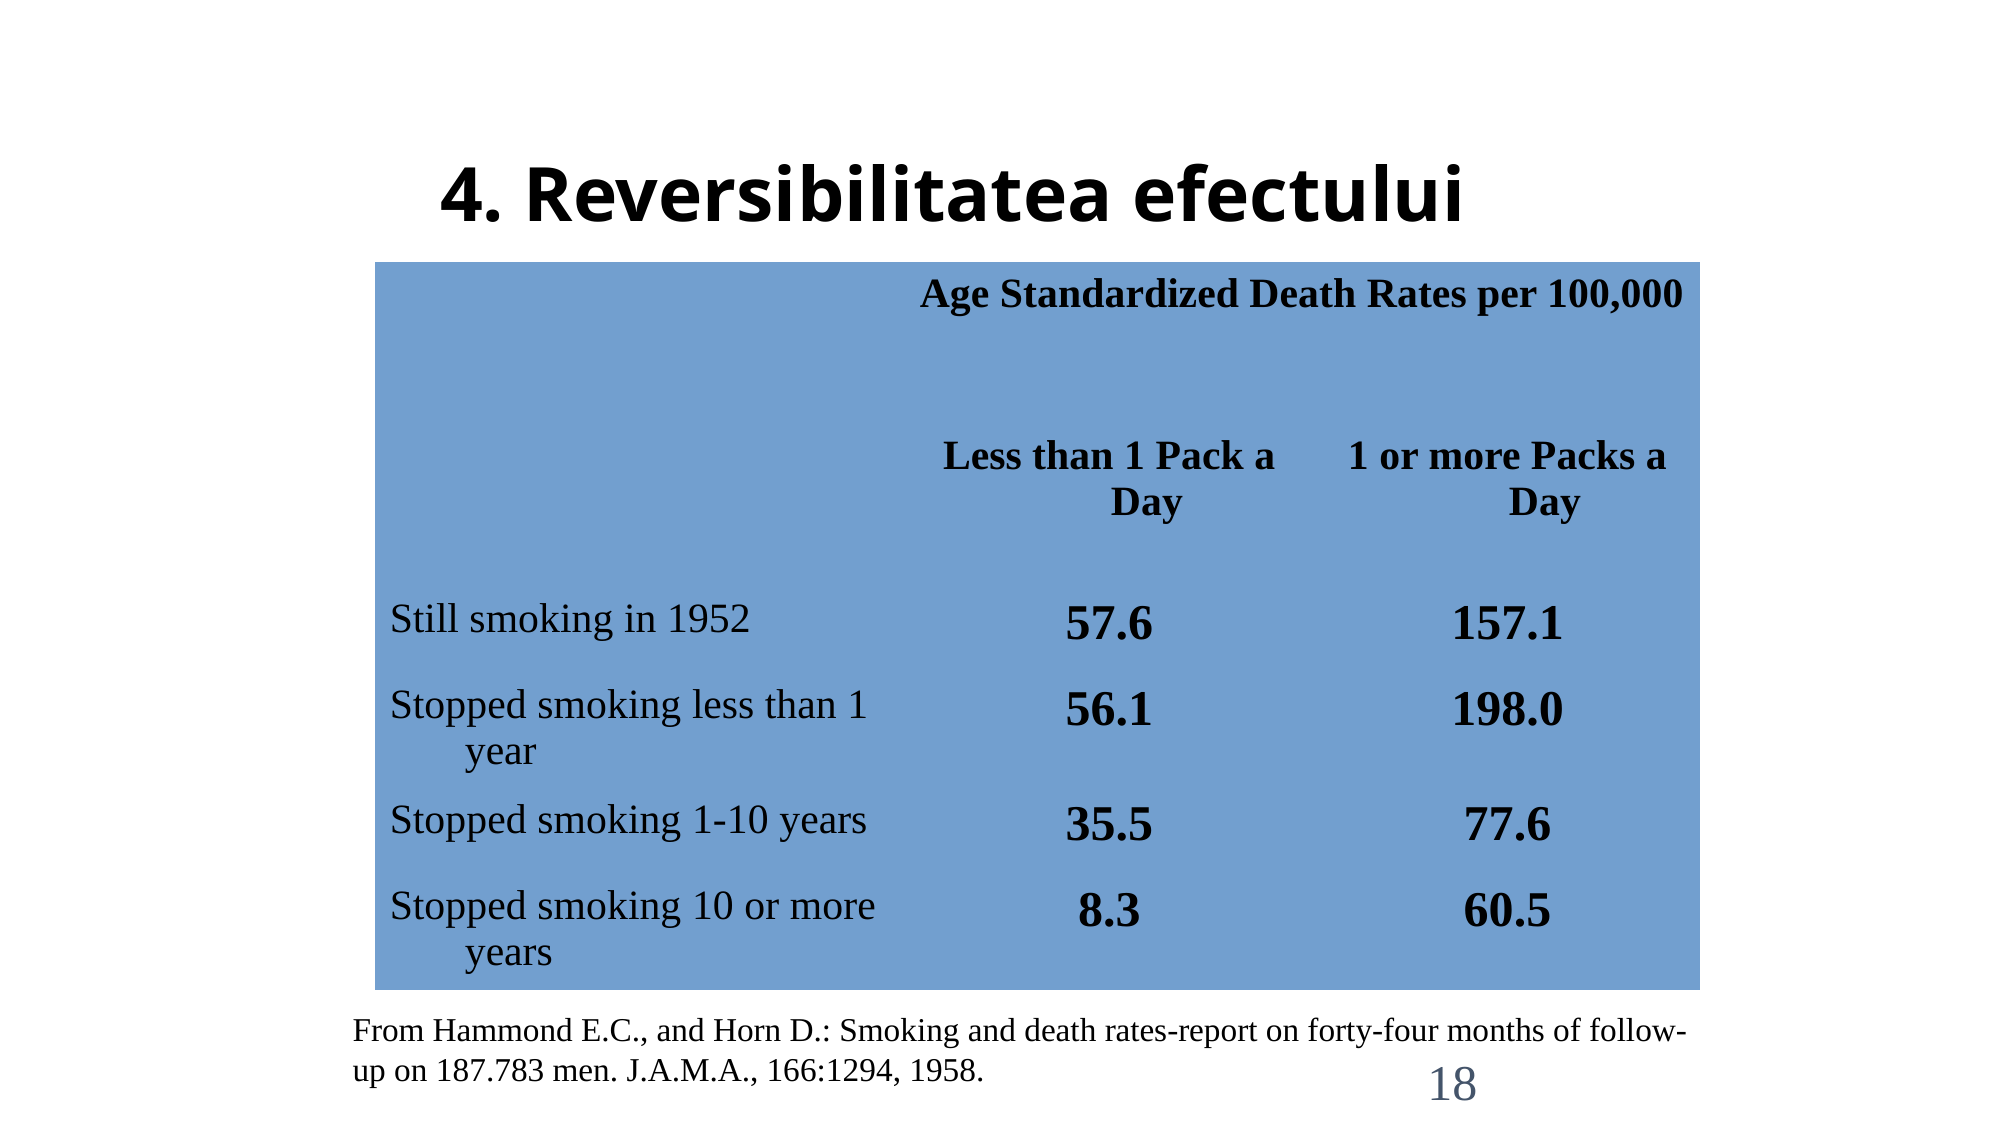

# 4. Reversibilitatea efectului
| | Age Standardized Death Rates per 100,000 | |
| --- | --- | --- |
| | Less than 1 Pack a Day | 1 or more Packs a Day |
| Still smoking in 1952 | 57.6 | 157.1 |
| Stopped smoking less than 1 year | 56.1 | 198.0 |
| Stopped smoking 1-10 years | 35.5 | 77.6 |
| Stopped smoking 10 or more years | 8.3 | 60.5 |
From Hammond E.C., and Horn D.: Smoking and death rates-report on forty-four months of follow-up on 187.783 men. J.A.M.A., 166:1294, 1958.